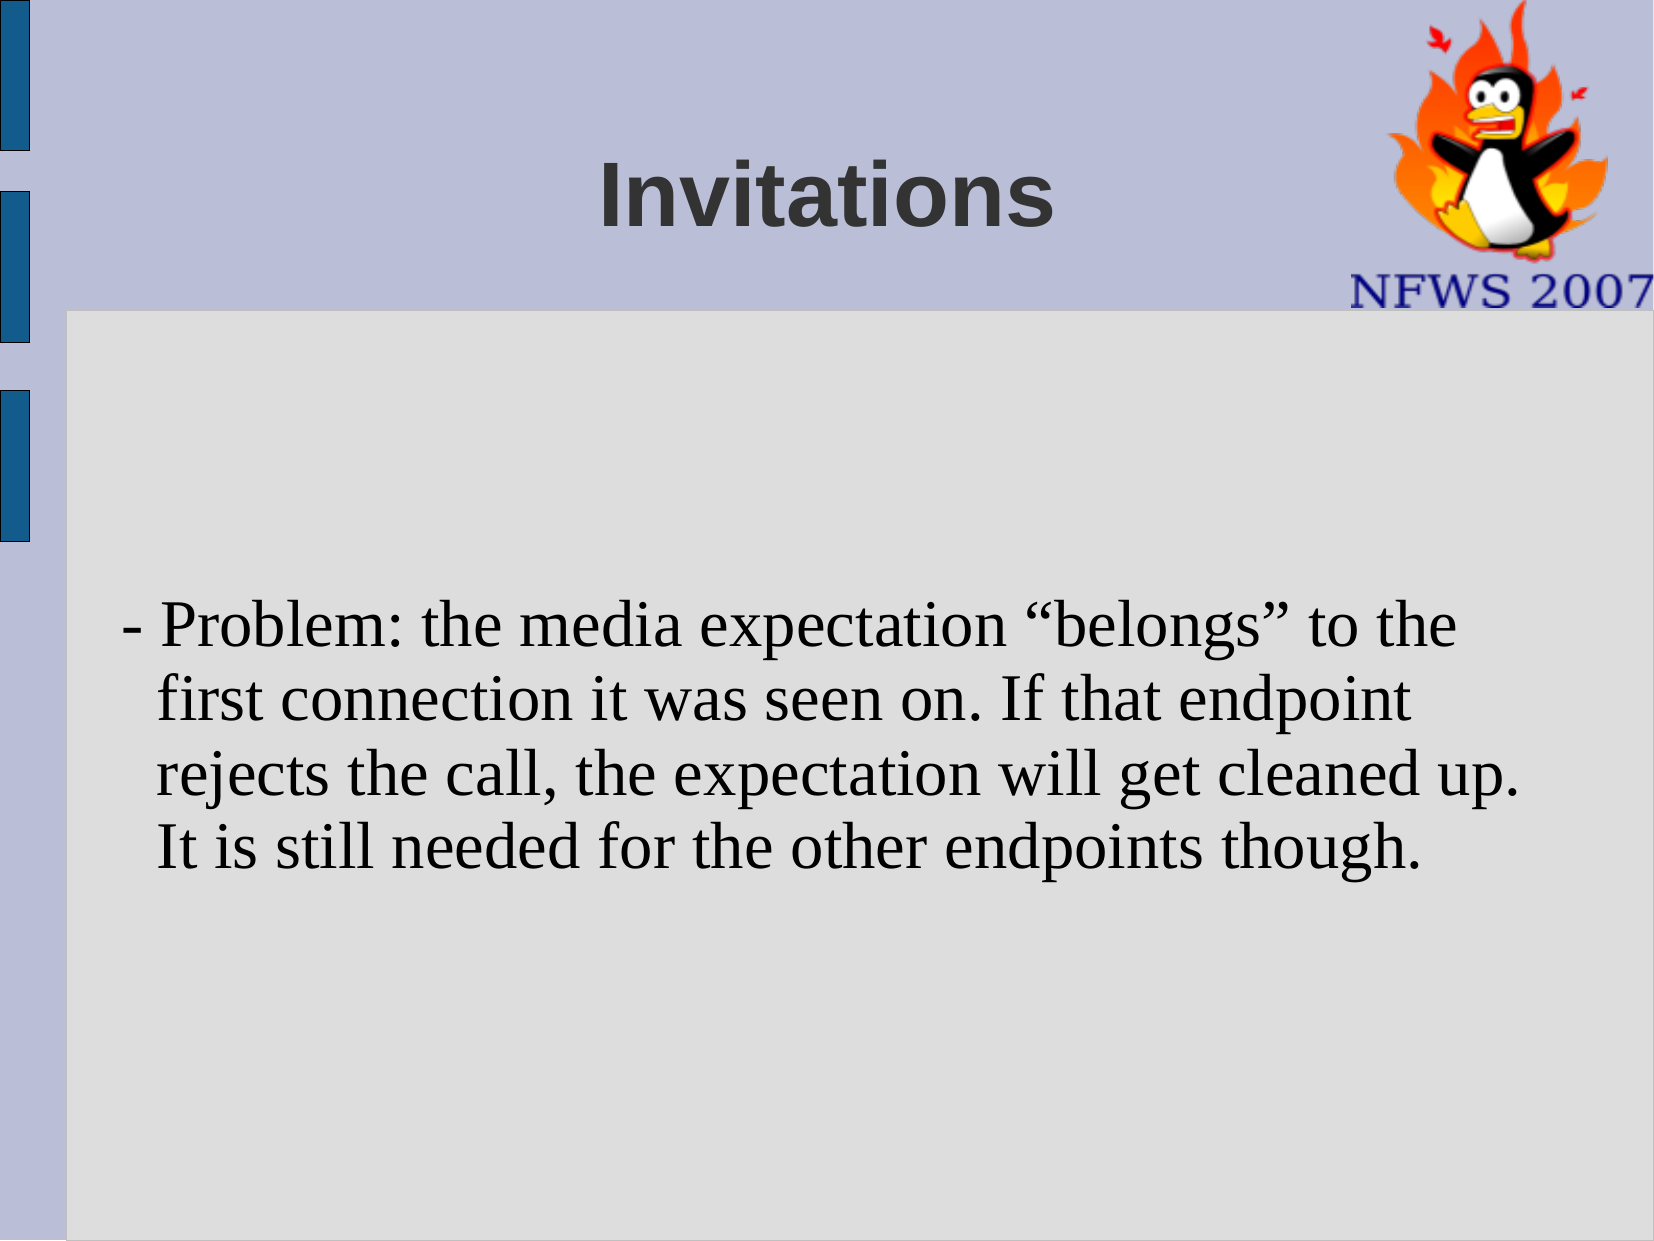

# Invitations
- Problem: the media expectation “belongs” to the first connection it was seen on. If that endpoint rejects the call, the expectation will get cleaned up. It is still needed for the other endpoints though.